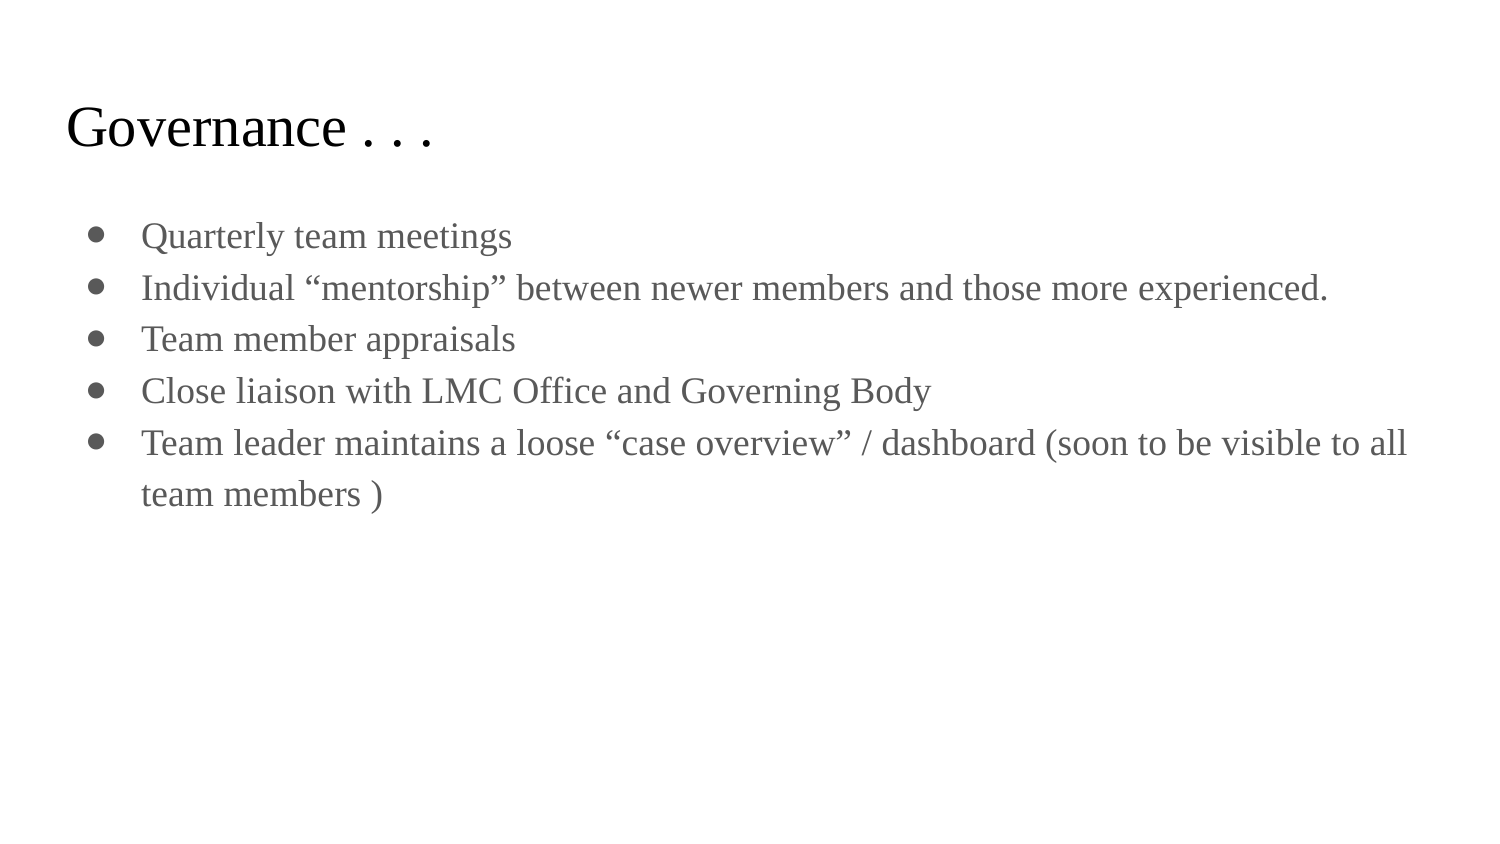

# Governance . . .
Quarterly team meetings
Individual “mentorship” between newer members and those more experienced.
Team member appraisals
Close liaison with LMC Office and Governing Body
Team leader maintains a loose “case overview” / dashboard (soon to be visible to all team members )